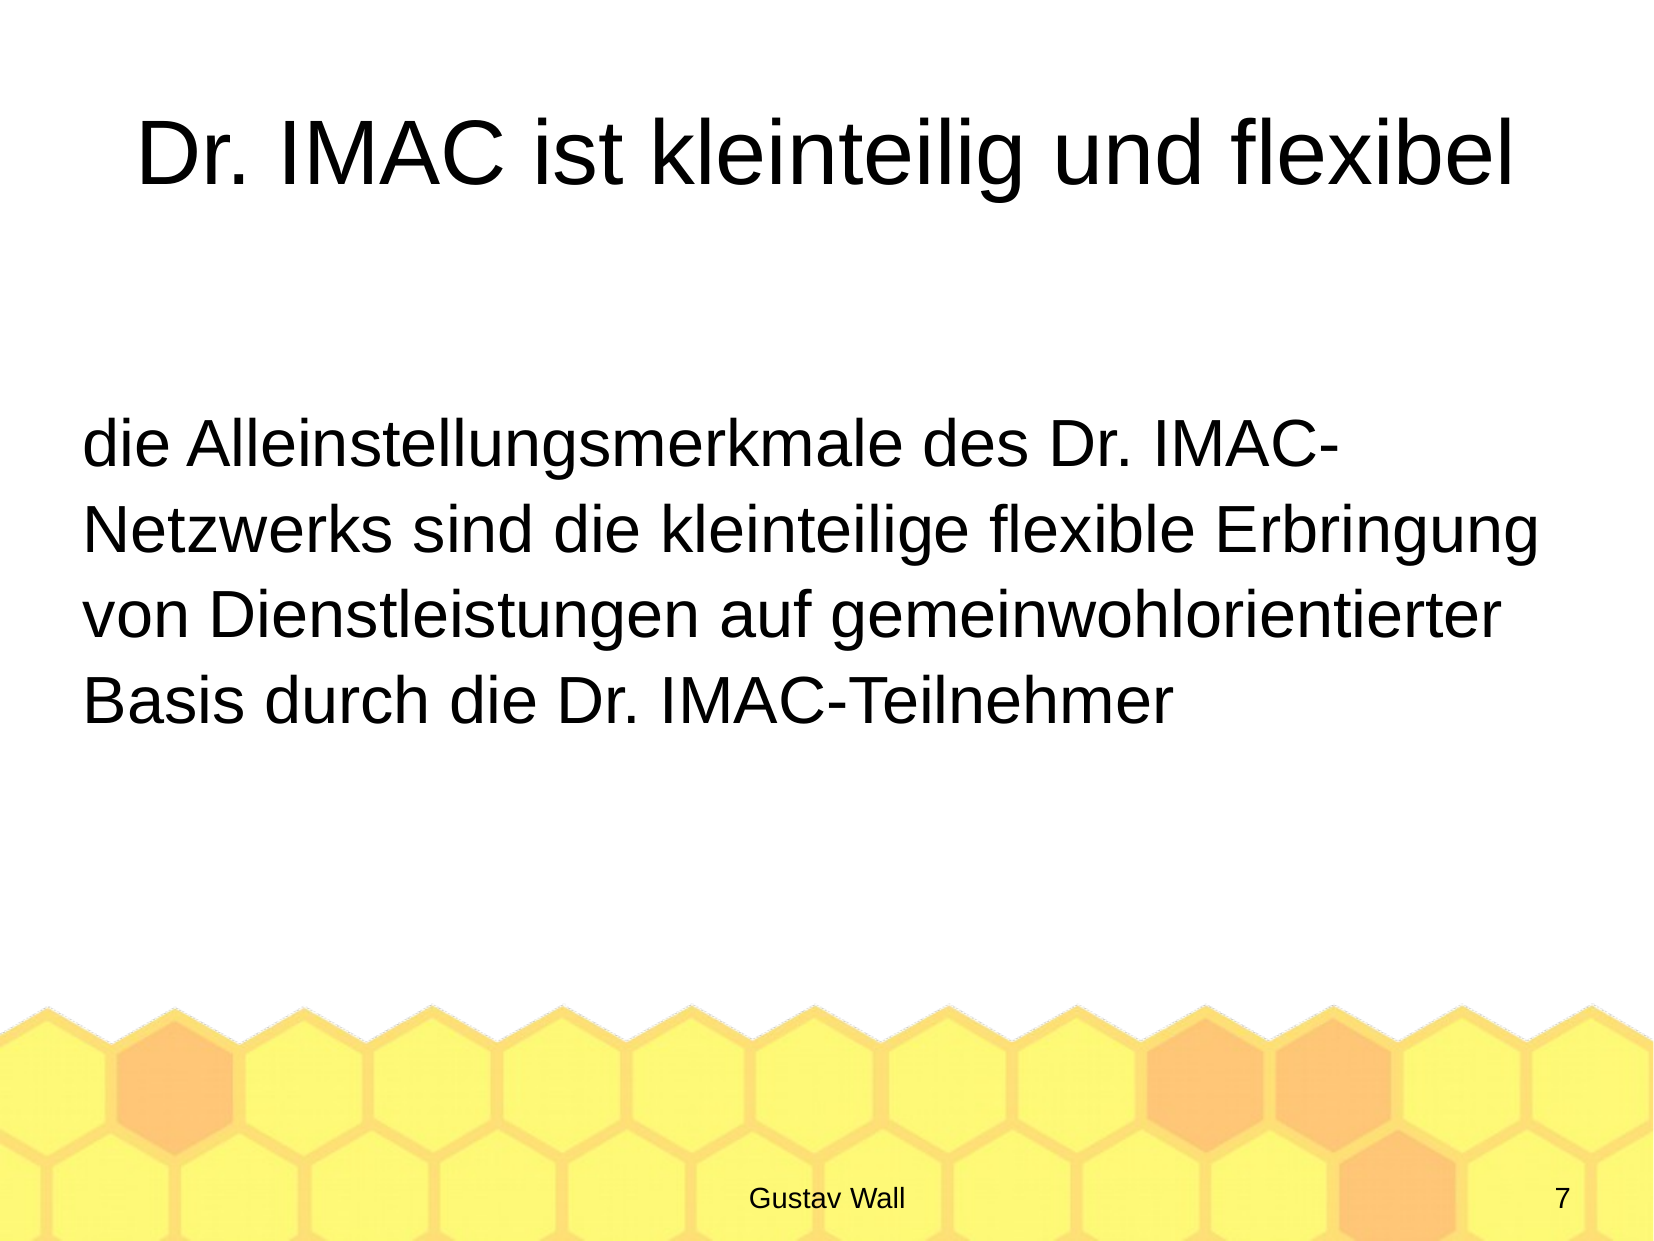

# Dr. IMAC ist kleinteilig und flexibel
die Alleinstellungsmerkmale des Dr. IMAC-Netzwerks sind die kleinteilige flexible Erbringung von Dienstleistungen auf gemeinwohlorientierter Basis durch die Dr. IMAC-Teilnehmer
Gustav Wall
7